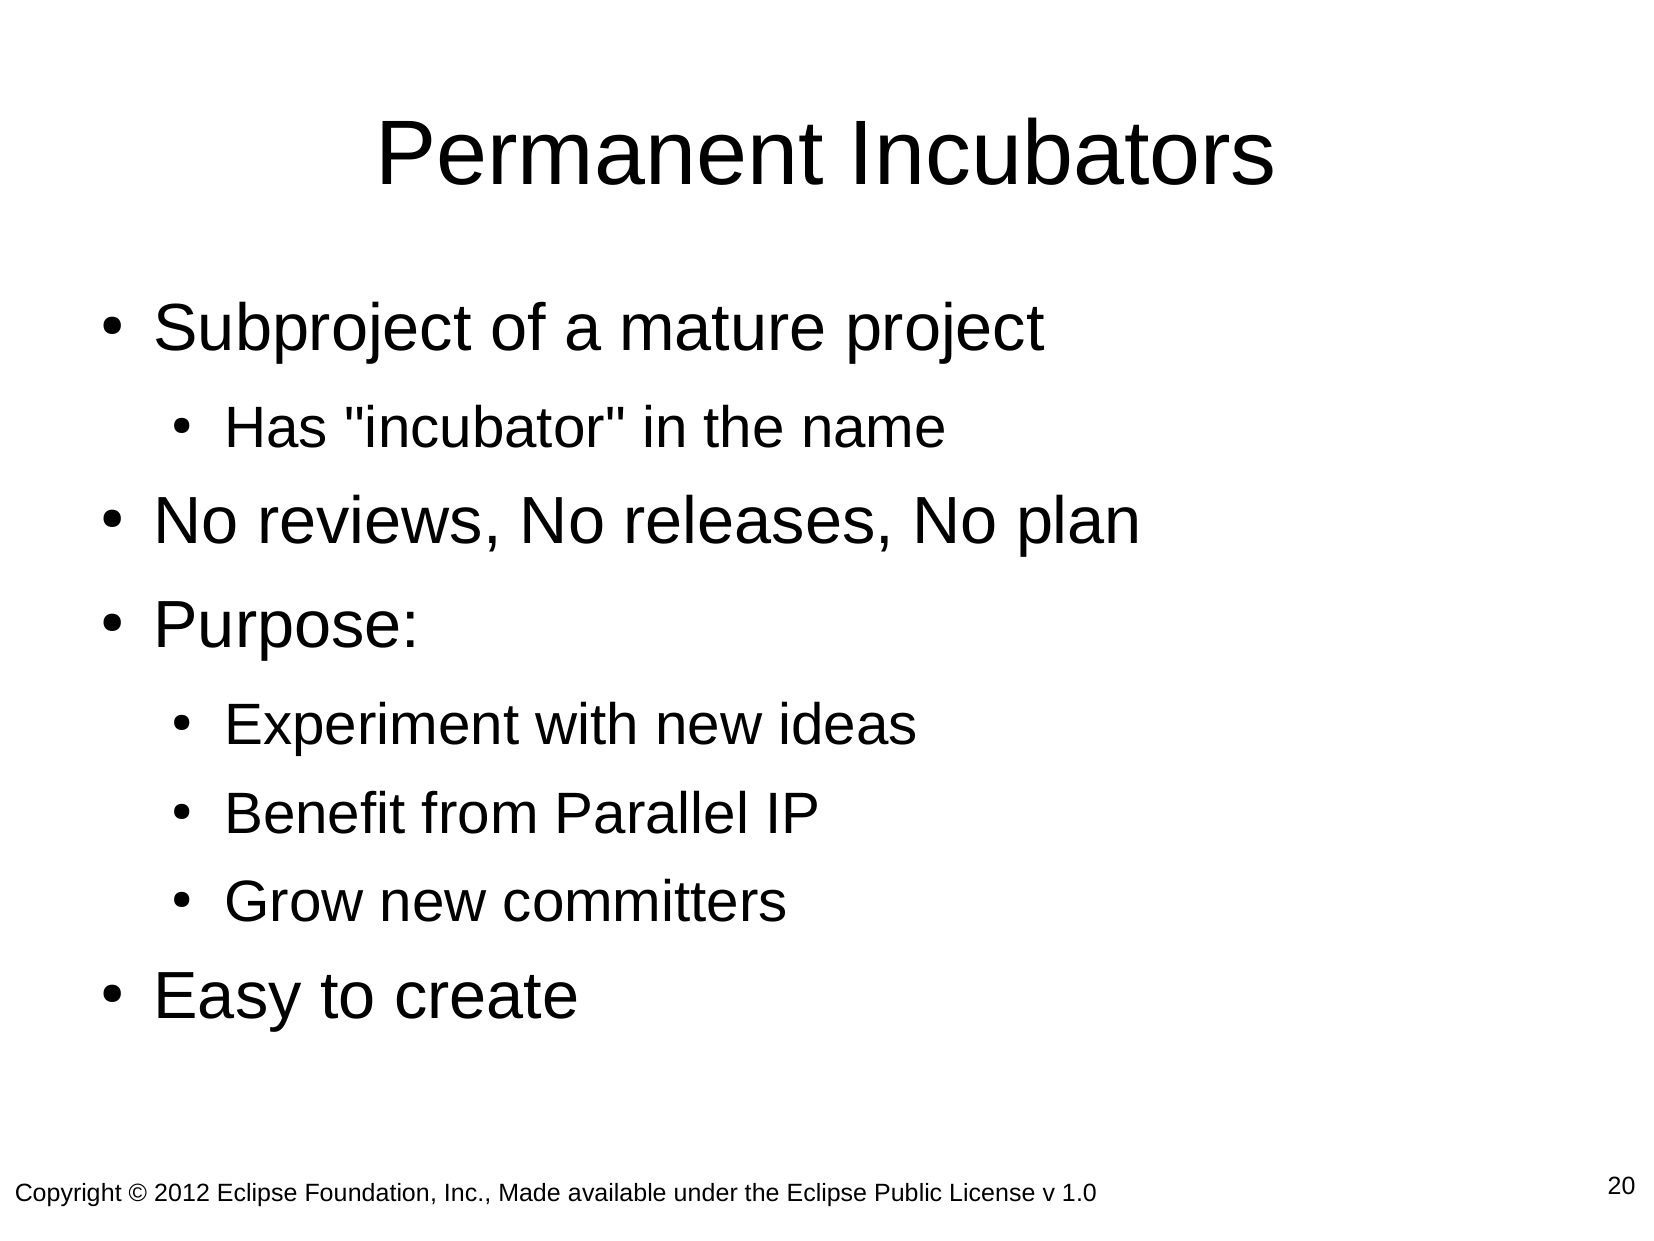

# Permanent Incubators
Subproject of a mature project
Has "incubator" in the name
No reviews, No releases, No plan
Purpose:
Experiment with new ideas
Benefit from Parallel IP
Grow new committers
Easy to create
20